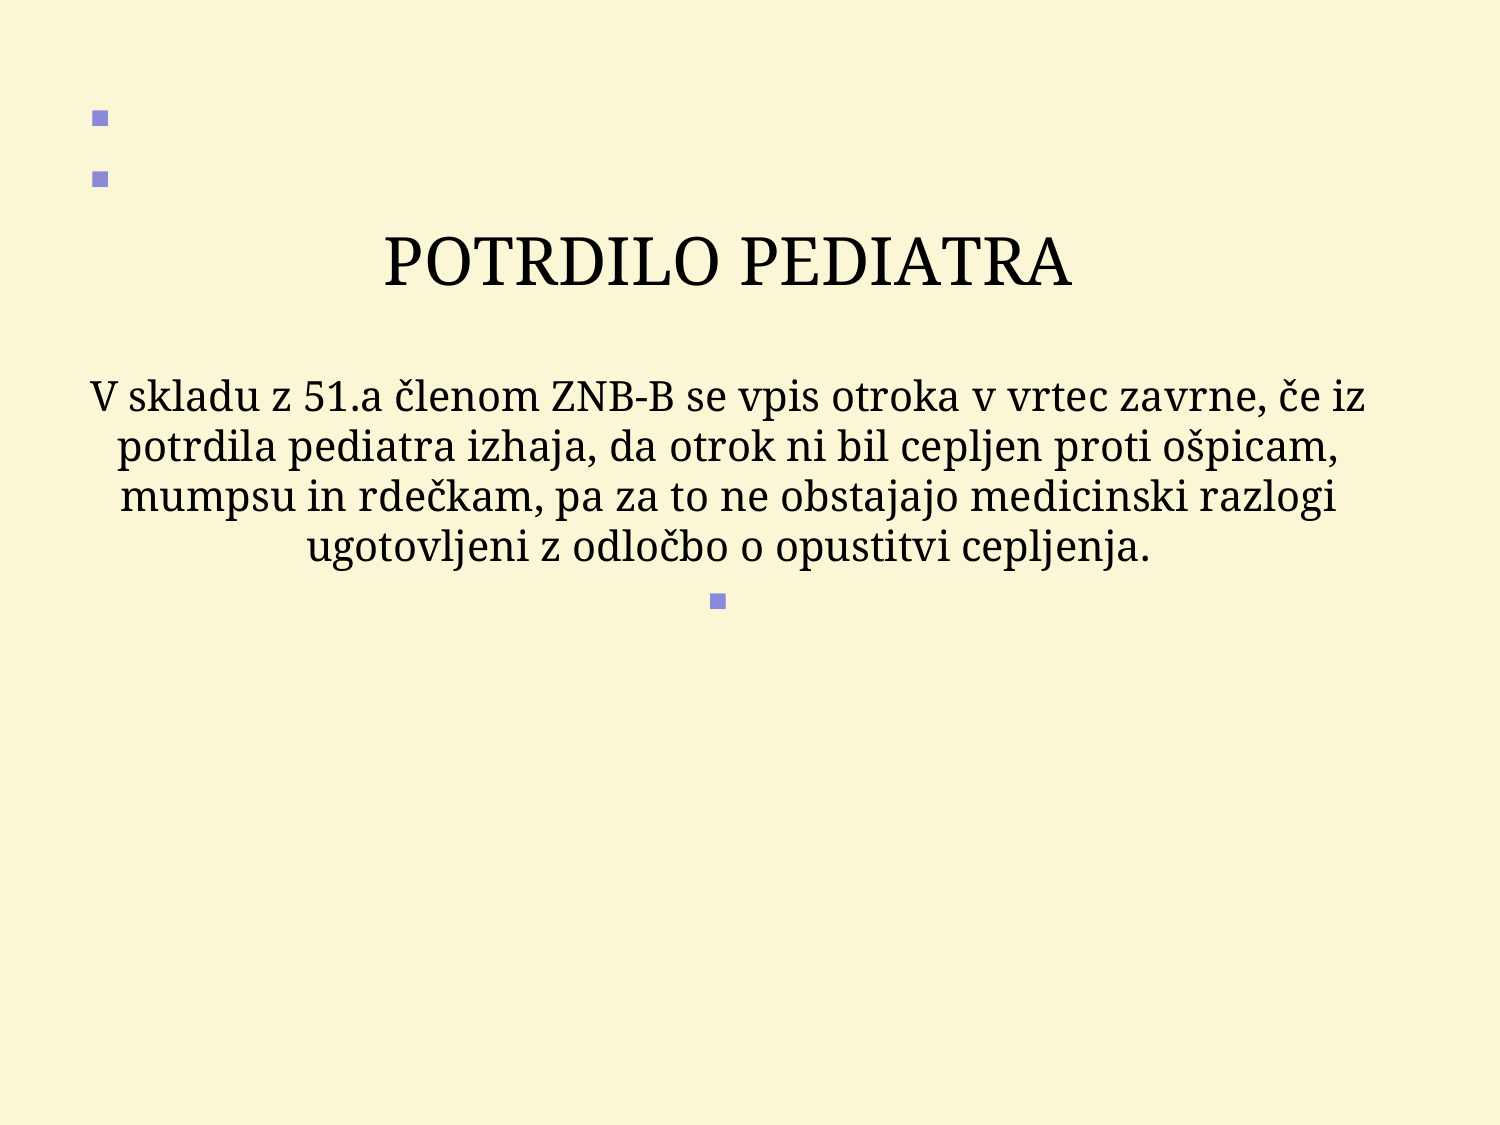

# POTRDILO PEDIATRA
V skladu z 51.a členom ZNB-B se vpis otroka v vrtec zavrne, če iz potrdila pediatra izhaja, da otrok ni bil cepljen proti ošpicam, mumpsu in rdečkam, pa za to ne obstajajo medicinski razlogi ugotovljeni z odločbo o opustitvi cepljenja.